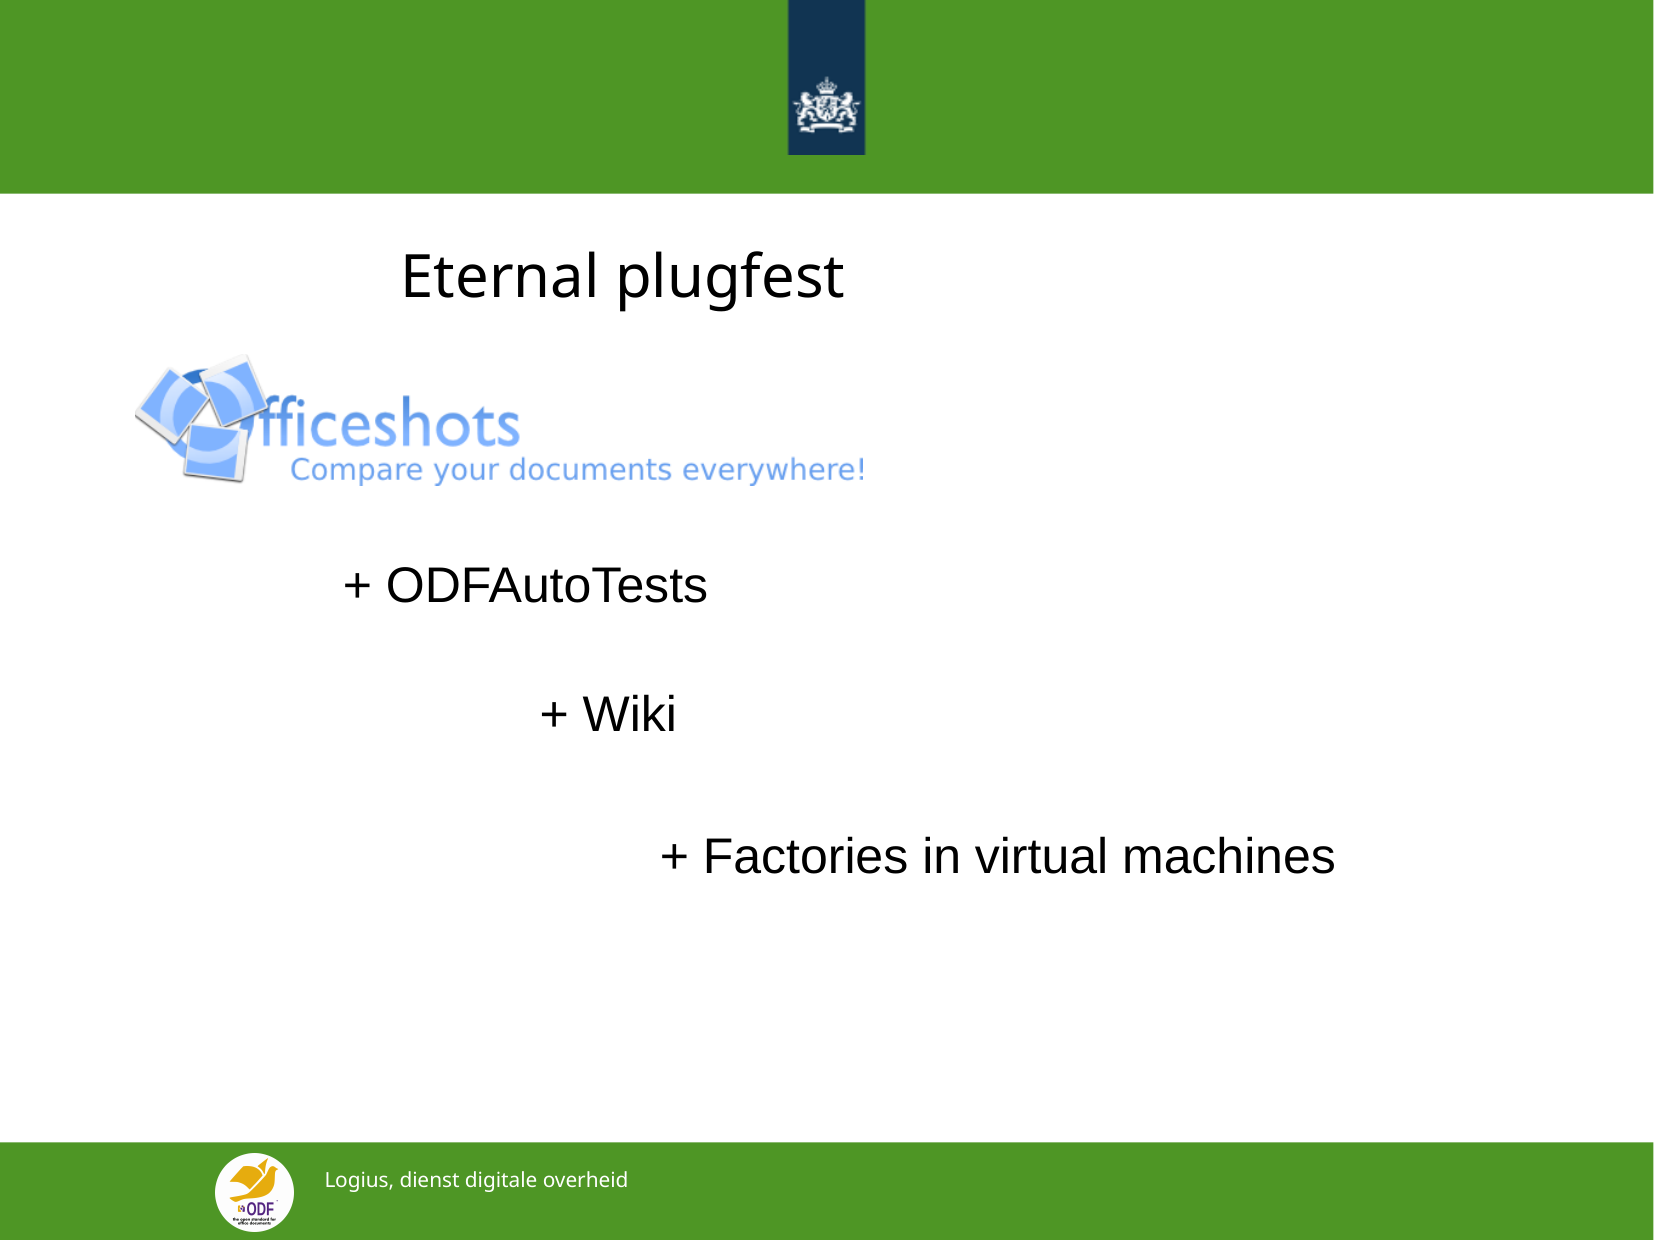

# Eternal plugfest
+ ODFAutoTests
+ Wiki
+ Factories in virtual machines